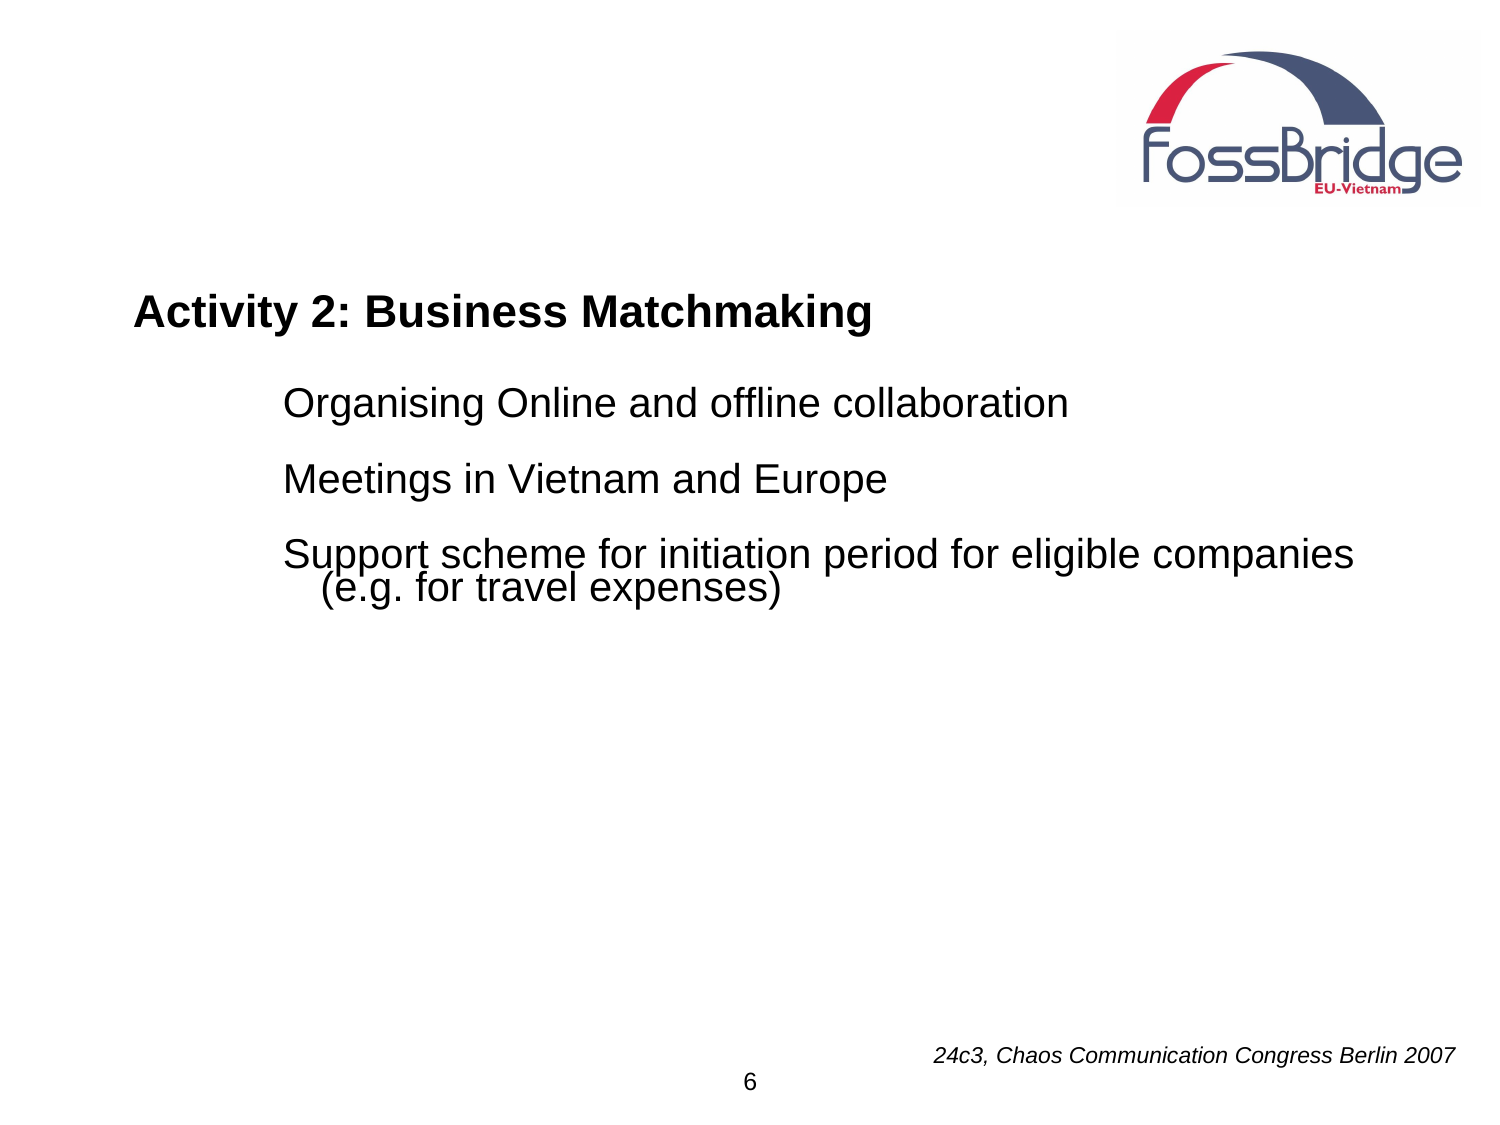

#
Activity 2: Business Matchmaking
Organising Online and offline collaboration
Meetings in Vietnam and Europe
Support scheme for initiation period for eligible companies (e.g. for travel expenses)